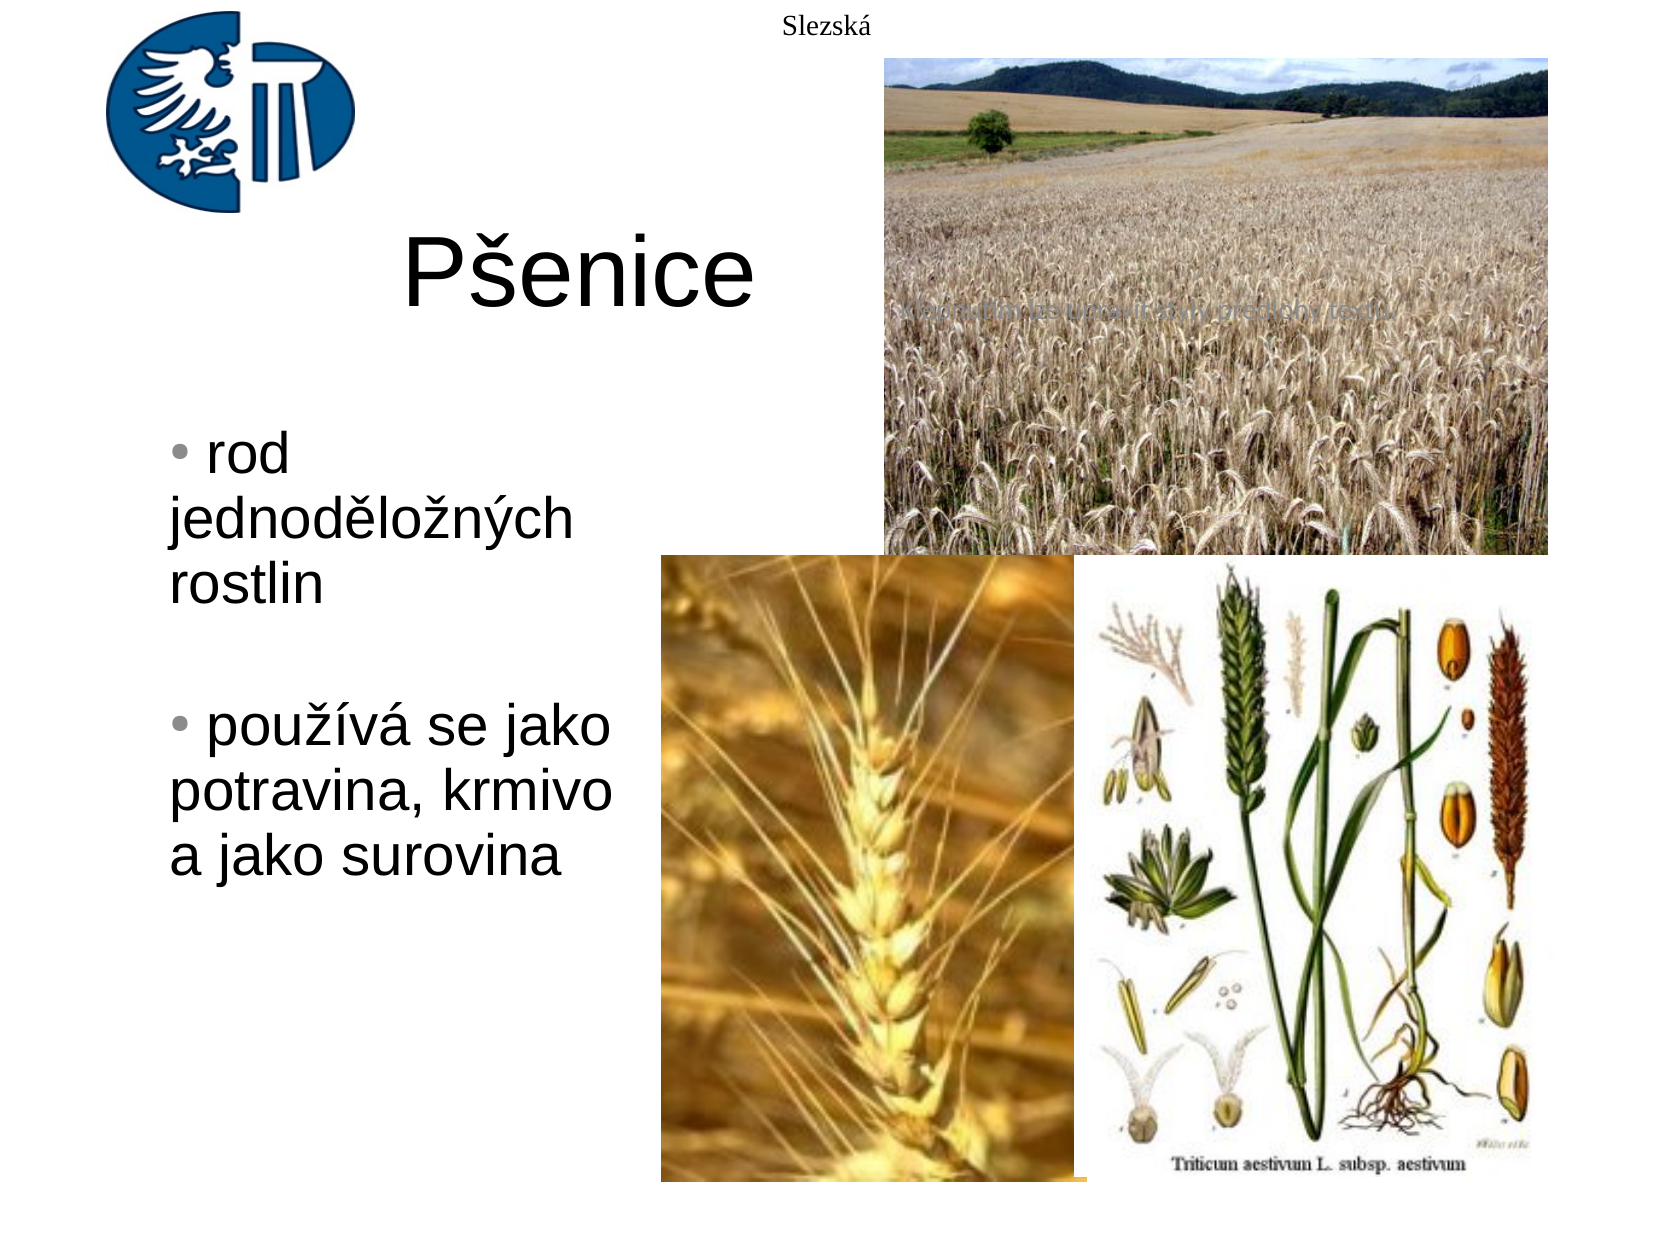

ahoj
Klepnutím lze upravit styly předlohy textu.
# Pšenice
 rod jednoděložných rostlin
 používá se jako potravina, krmivo a jako surovina